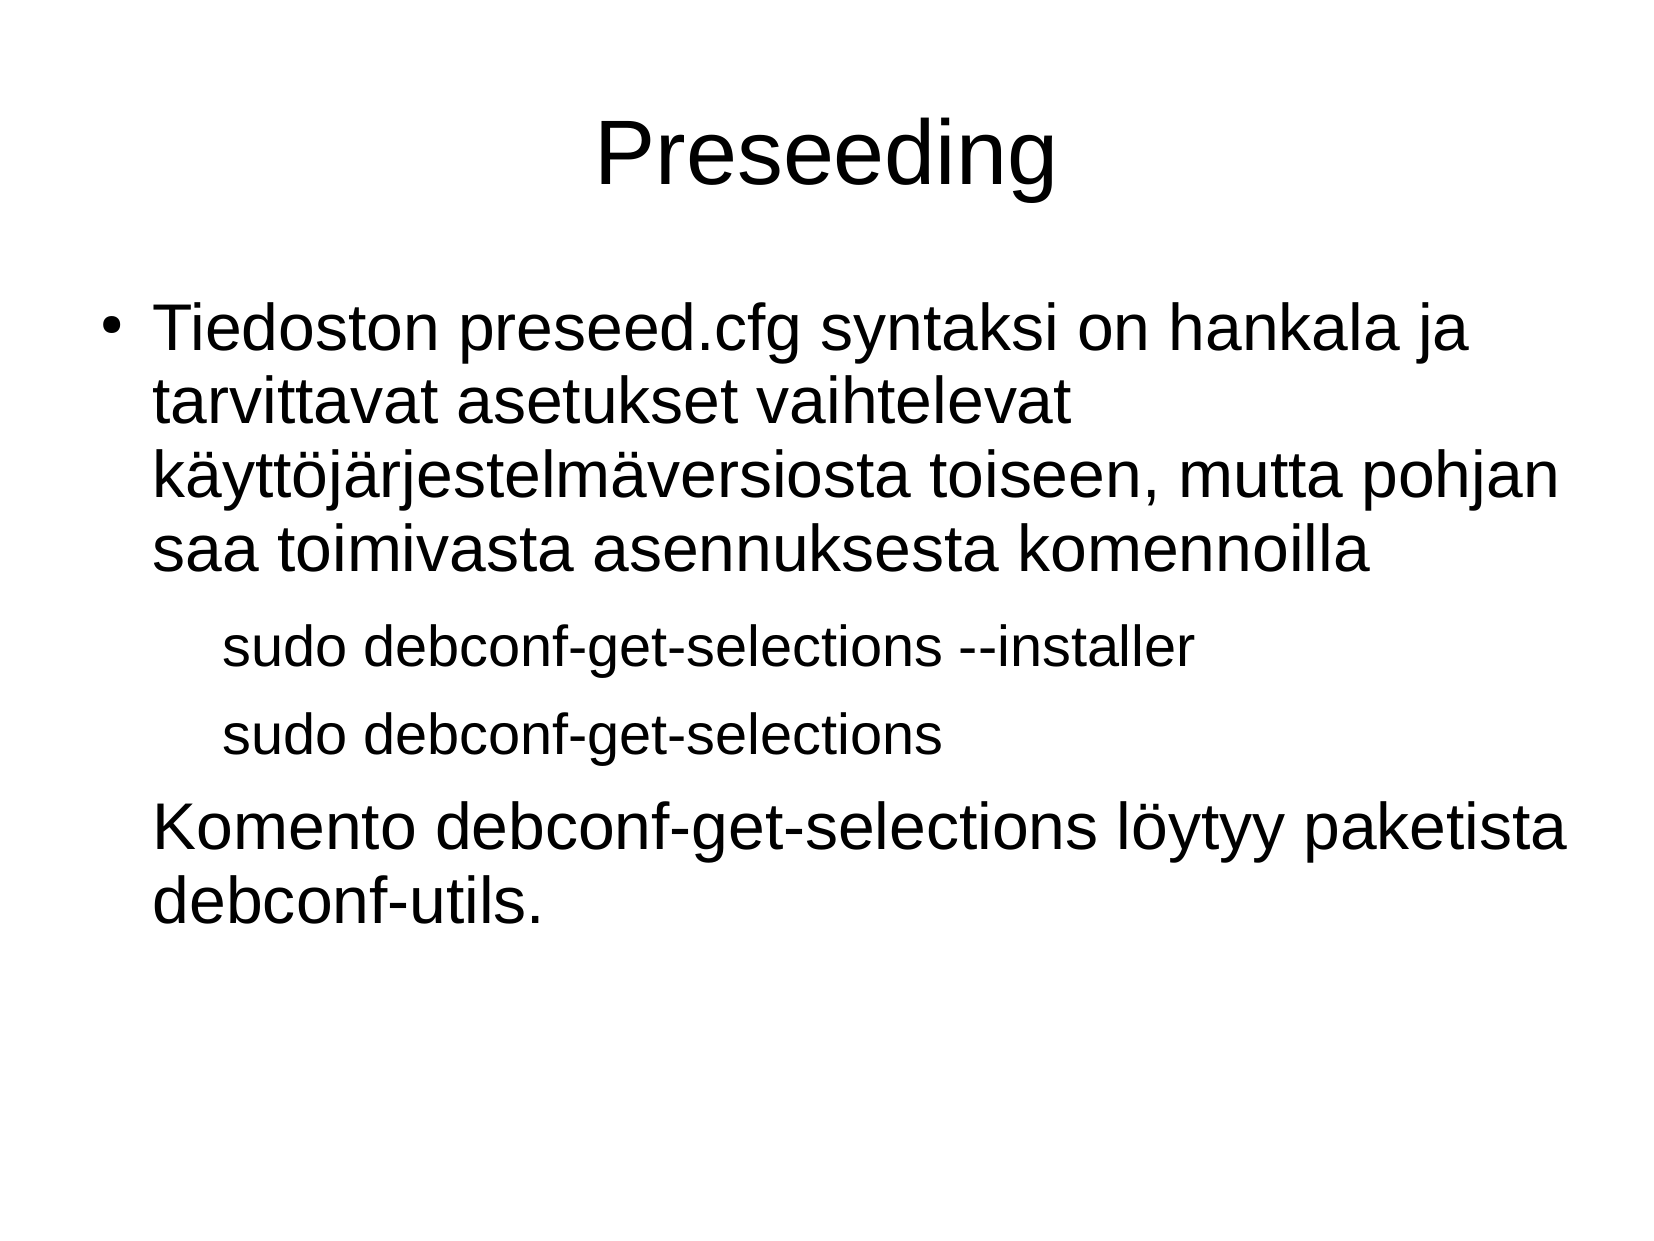

# Preseeding
Tiedoston preseed.cfg syntaksi on hankala ja tarvittavat asetukset vaihtelevat käyttöjärjestelmäversiosta toiseen, mutta pohjan saa toimivasta asennuksesta komennoilla
sudo debconf-get-selections --installer
sudo debconf-get-selections
Komento debconf-get-selections löytyy paketista debconf-utils.